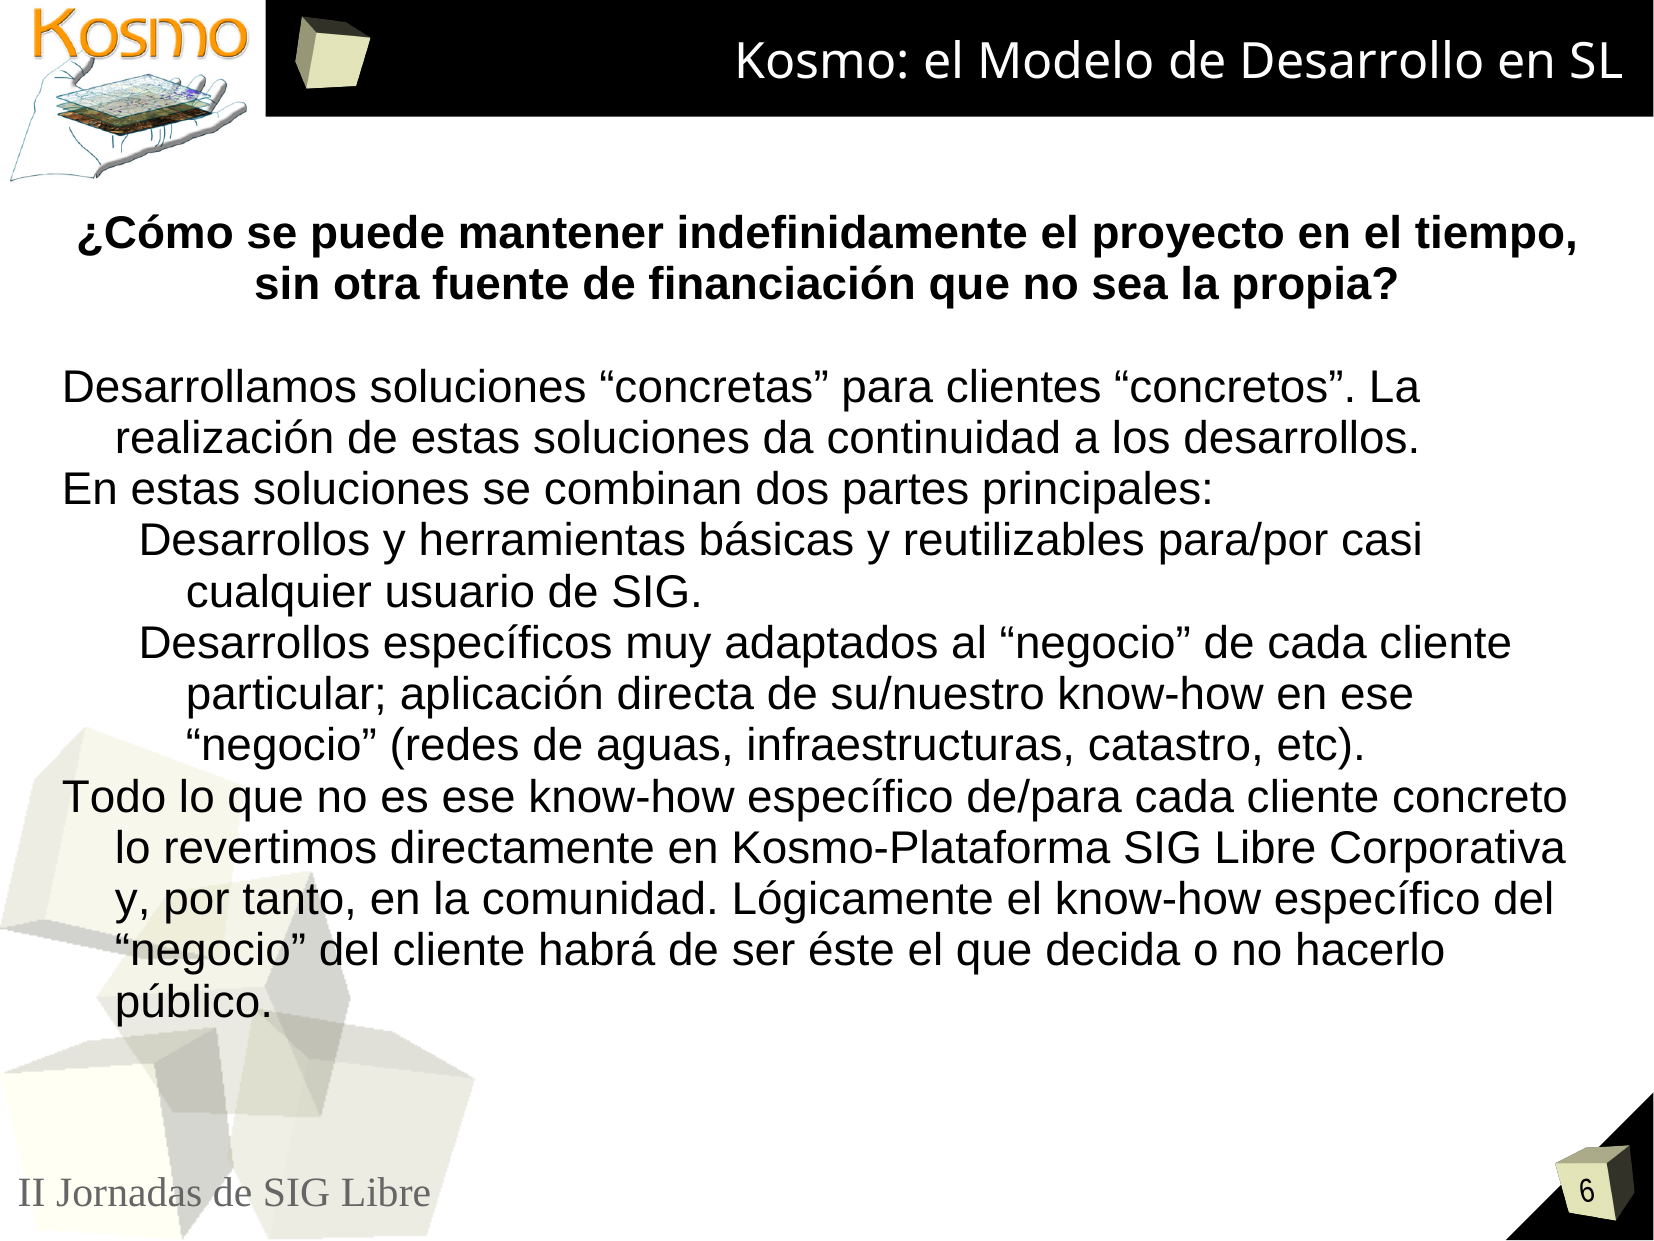

# Kosmo: el Modelo de Desarrollo en SL
¿Cómo se puede mantener indefinidamente el proyecto en el tiempo, sin otra fuente de financiación que no sea la propia?
Desarrollamos soluciones “concretas” para clientes “concretos”. La realización de estas soluciones da continuidad a los desarrollos.
En estas soluciones se combinan dos partes principales:
Desarrollos y herramientas básicas y reutilizables para/por casi cualquier usuario de SIG.
Desarrollos específicos muy adaptados al “negocio” de cada cliente particular; aplicación directa de su/nuestro know-how en ese “negocio” (redes de aguas, infraestructuras, catastro, etc).
Todo lo que no es ese know-how específico de/para cada cliente concreto lo revertimos directamente en Kosmo-Plataforma SIG Libre Corporativa y, por tanto, en la comunidad. Lógicamente el know-how específico del “negocio” del cliente habrá de ser éste el que decida o no hacerlo público.